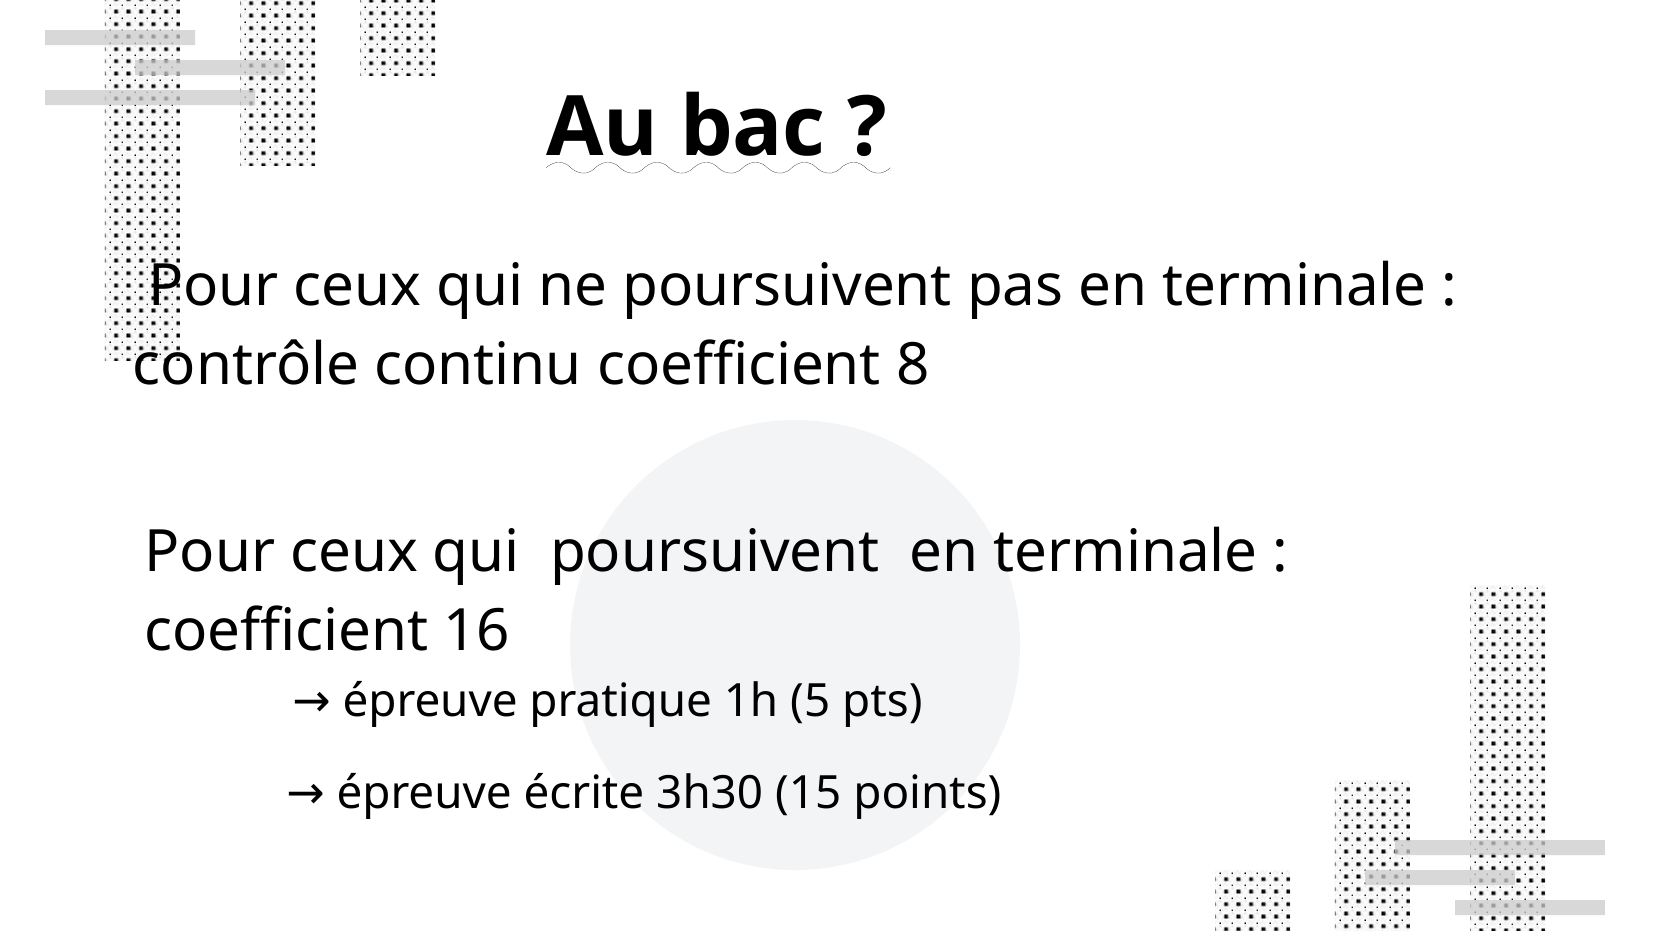

Au bac ?
 Pour ceux qui ne poursuivent pas en terminale : contrôle continu coefficient 8
Pour ceux qui poursuivent en terminale : coefficient 16
		→ épreuve pratique 1h (5 pts)
→ épreuve écrite 3h30 (15 points)